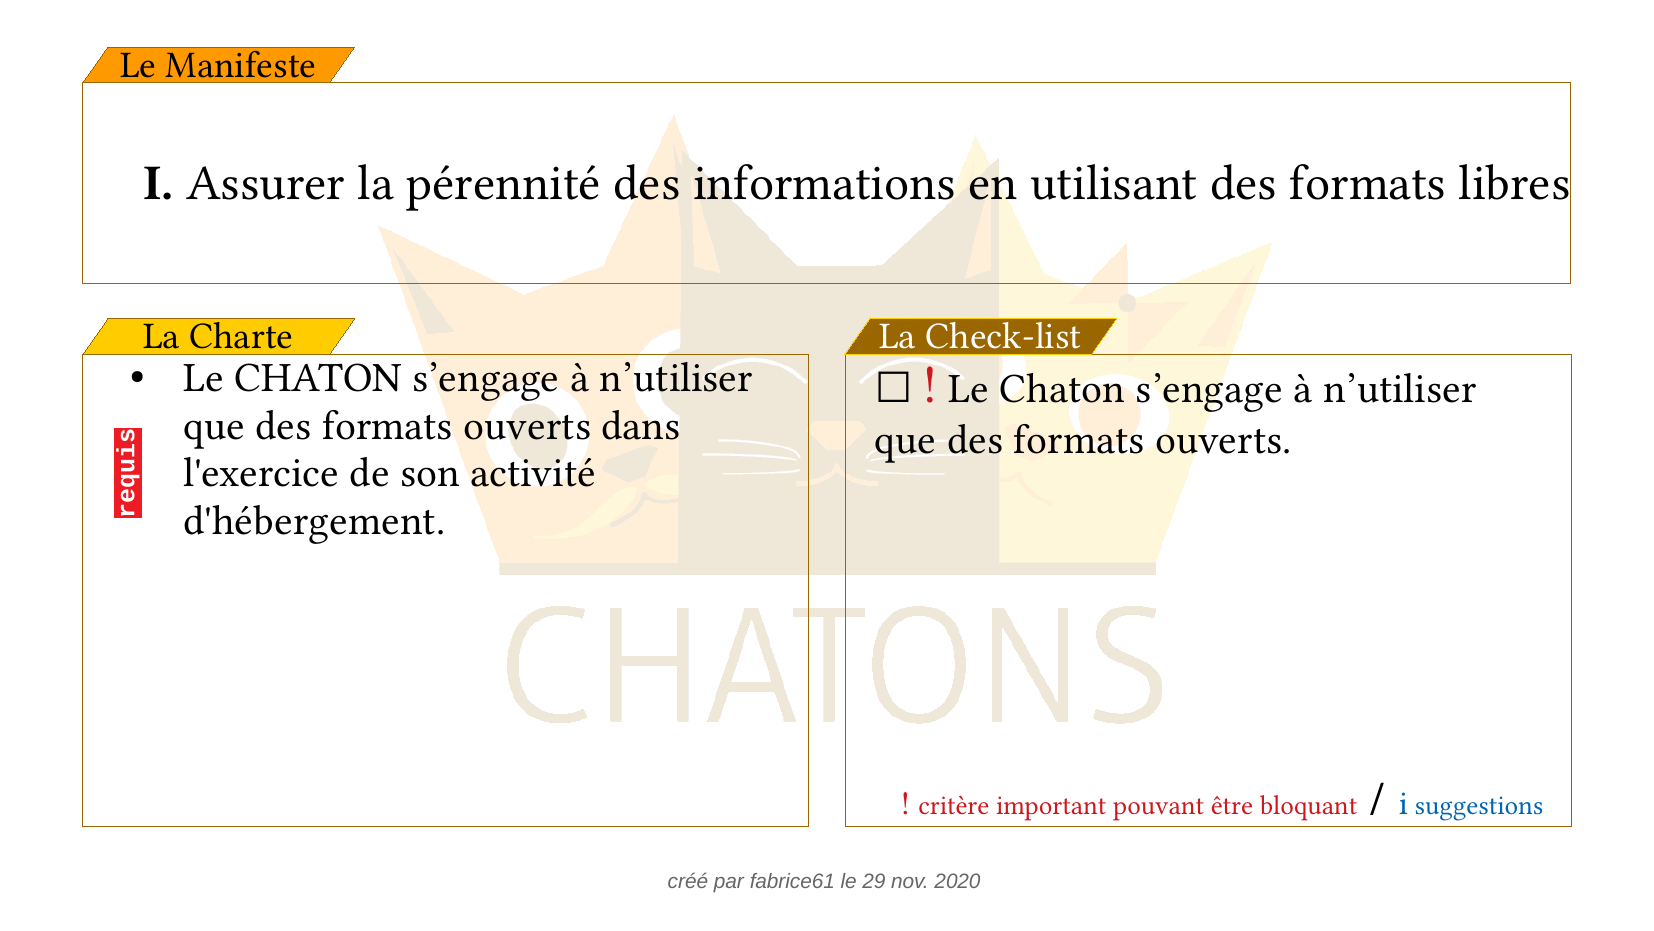

Le Manifeste
# I. Assurer la pérennité des informations en utilisant des formats libres
La Charte
La Check-list
Le CHATON s’engage à n’utiliser que des formats ouverts dans l'exercice de son activité d'hébergement.
☐ ! Le Chaton s’engage à n’utiliser que des formats ouverts.
requis